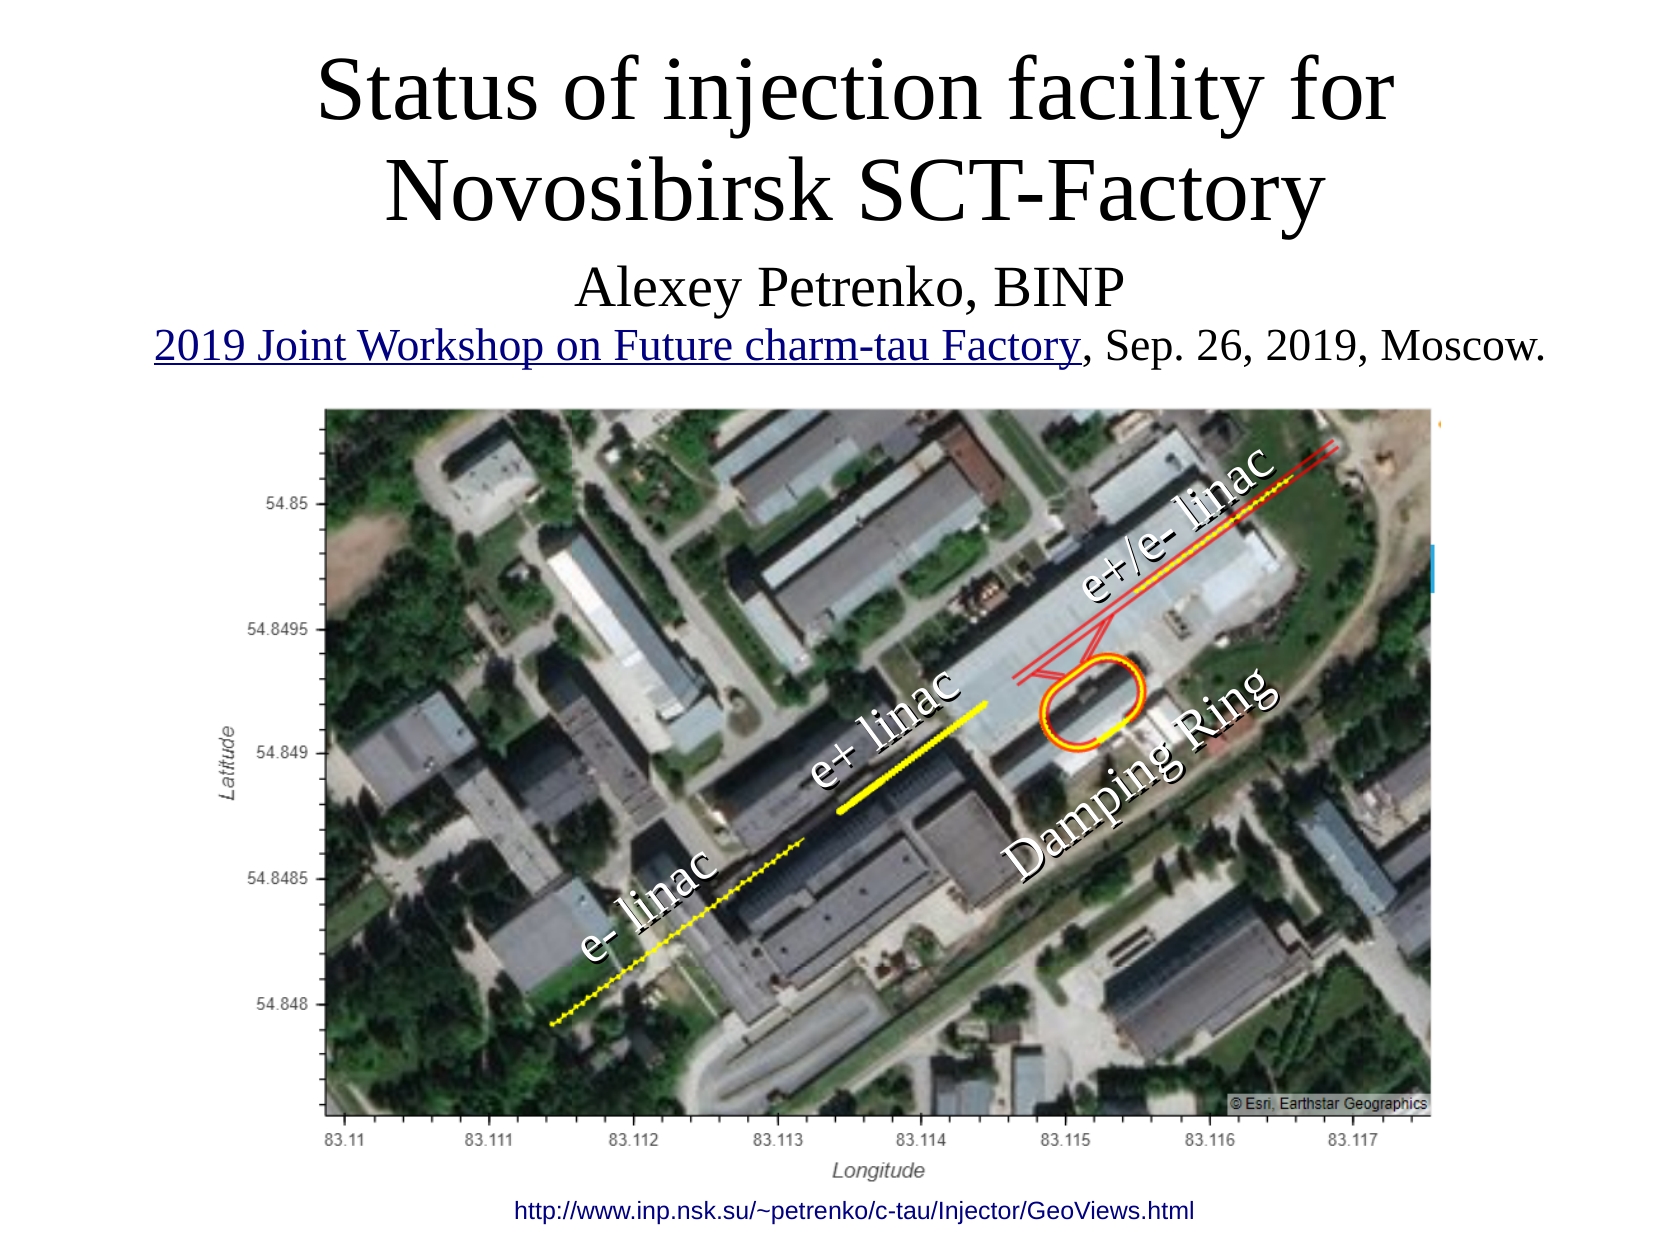

# Status of injection facility for Novosibirsk SCT-Factory
Alexey Petrenko, BINP
2019 Joint Workshop on Future charm-tau Factory, Sep. 26, 2019, Moscow.
e+/e- linac
e+ linac
Damping Ring
e- linac
http://www.inp.nsk.su/~petrenko/c-tau/Injector/GeoViews.html